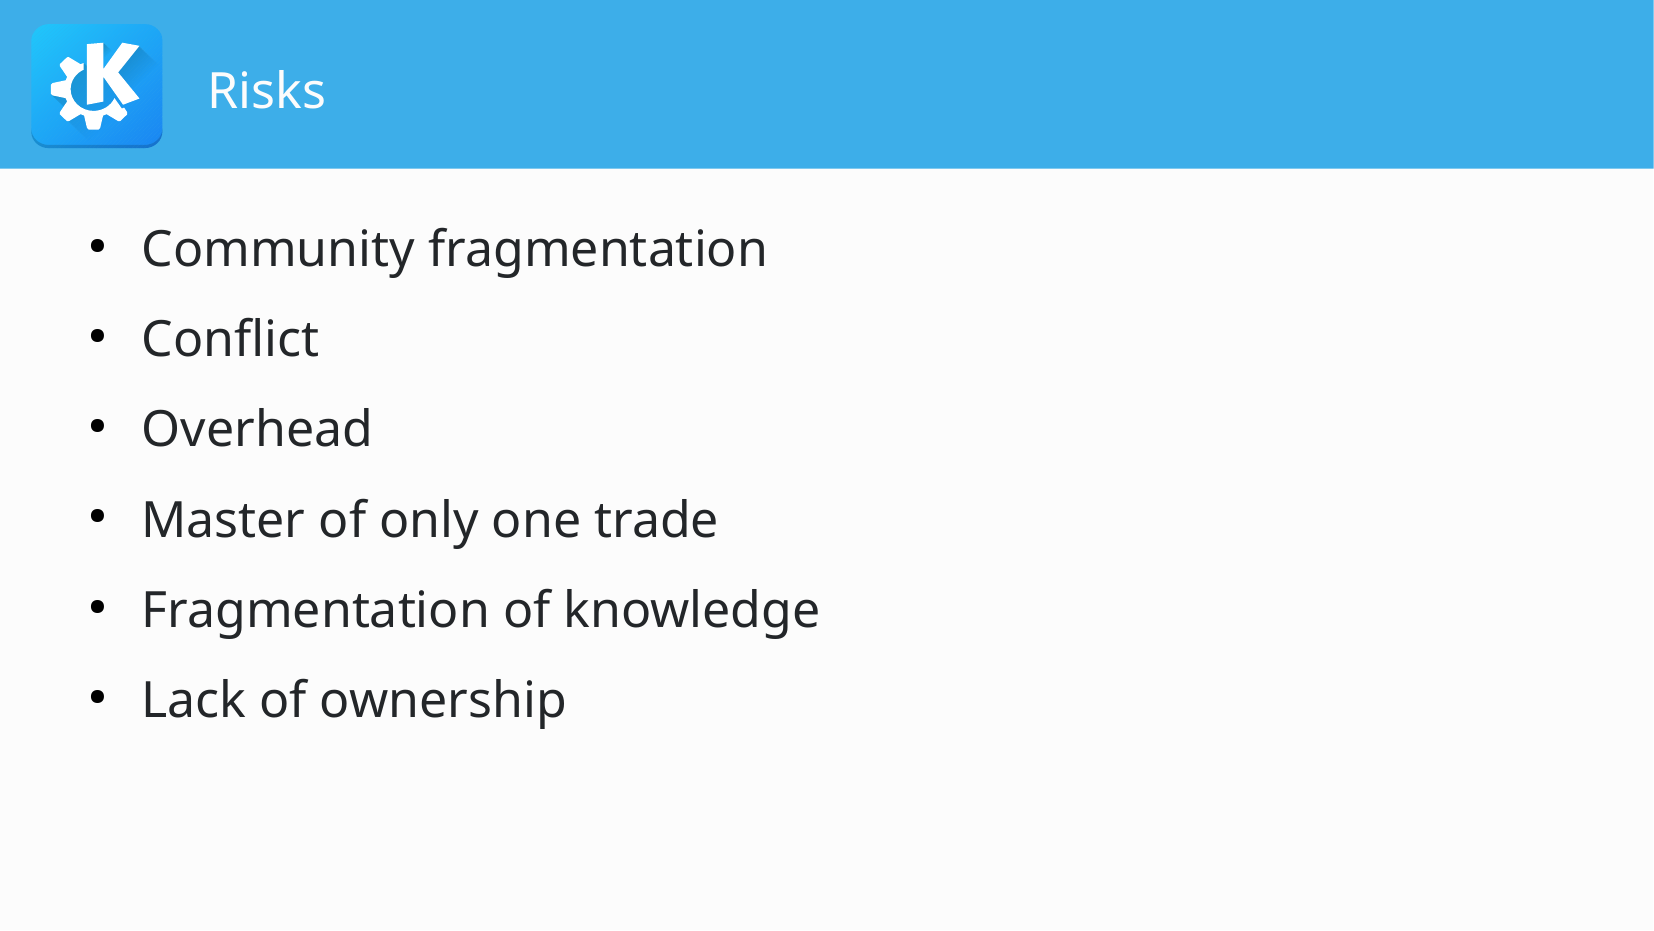

# Risks
Community fragmentation
Conflict
Overhead
Master of only one trade
Fragmentation of knowledge
Lack of ownership